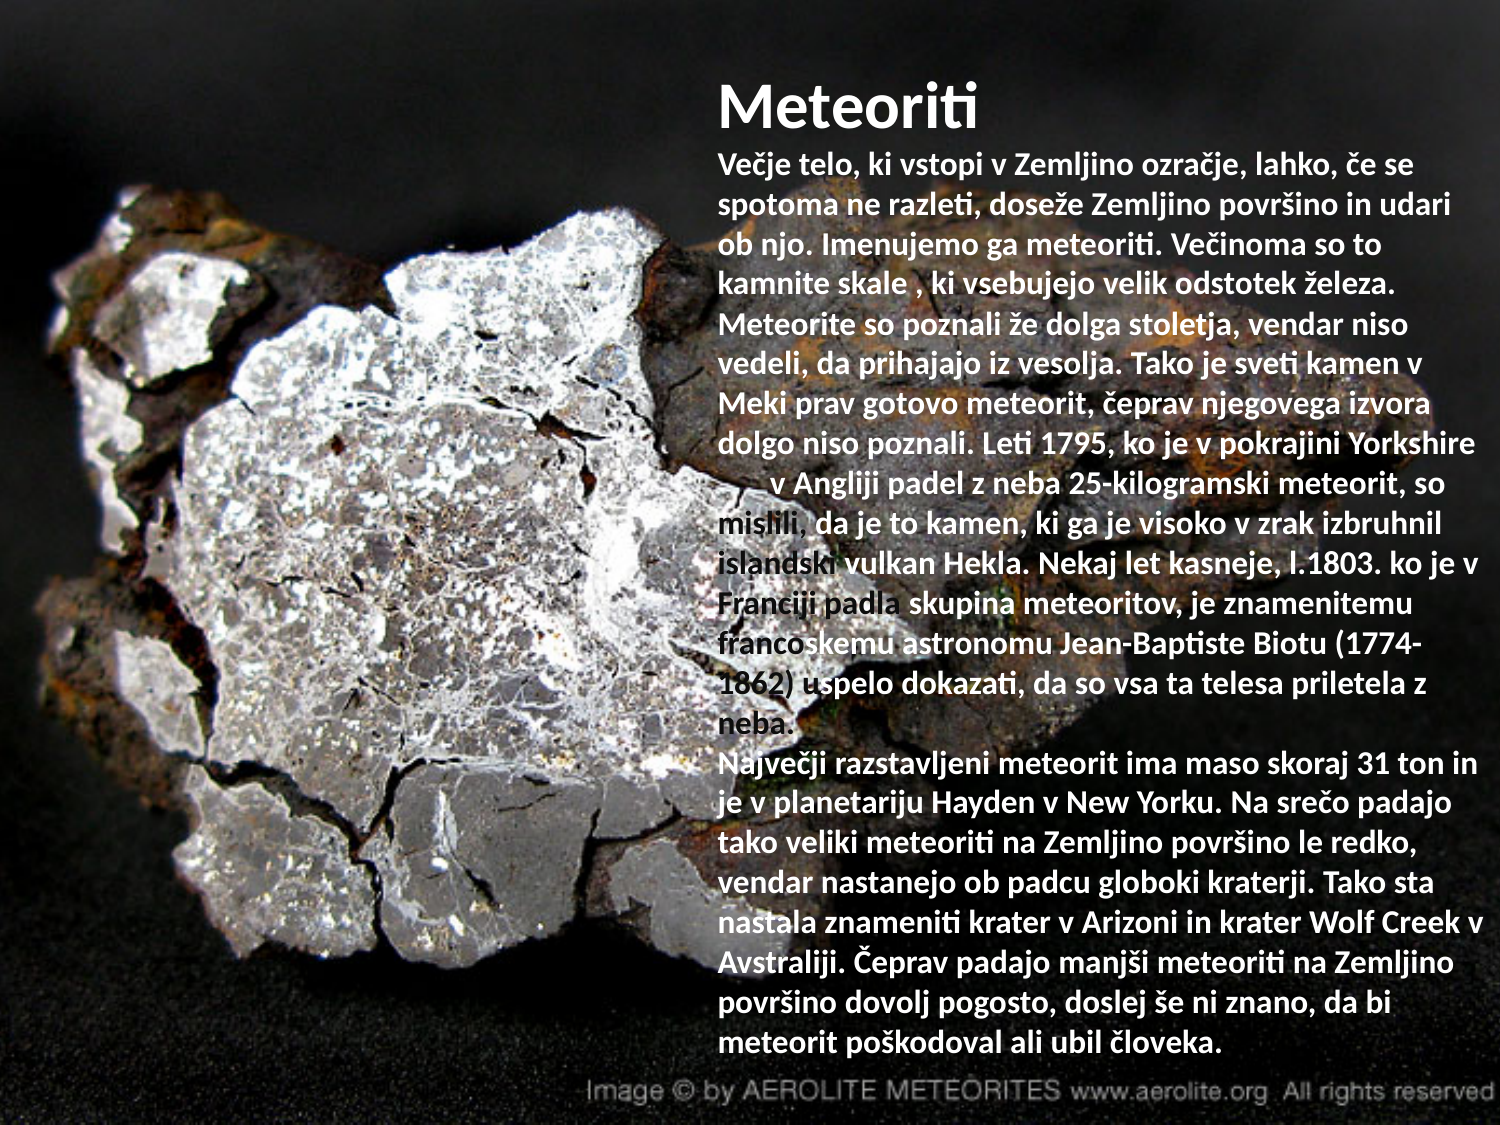

Meteoriti
Večje telo, ki vstopi v Zemljino ozračje, lahko, če se spotoma ne razleti, doseže Zemljino površino in udari ob njo. Imenujemo ga meteoriti. Večinoma so to kamnite skale , ki vsebujejo velik odstotek železa.
Meteorite so poznali že dolga stoletja, vendar niso vedeli, da prihajajo iz vesolja. Tako je sveti kamen v Meki prav gotovo meteorit, čeprav njegovega izvora dolgo niso poznali. Leti 1795, ko je v pokrajini Yorkshire v Angliji padel z neba 25-kilogramski meteorit, so mislili, da je to kamen, ki ga je visoko v zrak izbruhnil islandski vulkan Hekla. Nekaj let kasneje, l.1803. ko je v Franciji padla skupina meteoritov, je znamenitemu francoskemu astronomu Jean-Baptiste Biotu (1774-1862) uspelo dokazati, da so vsa ta telesa priletela z neba.
Največji razstavljeni meteorit ima maso skoraj 31 ton in je v planetariju Hayden v New Yorku. Na srečo padajo tako veliki meteoriti na Zemljino površino le redko, vendar nastanejo ob padcu globoki kraterji. Tako sta nastala znameniti krater v Arizoni in krater Wolf Creek v Avstraliji. Čeprav padajo manjši meteoriti na Zemljino površino dovolj pogosto, doslej še ni znano, da bi meteorit poškodoval ali ubil človeka.